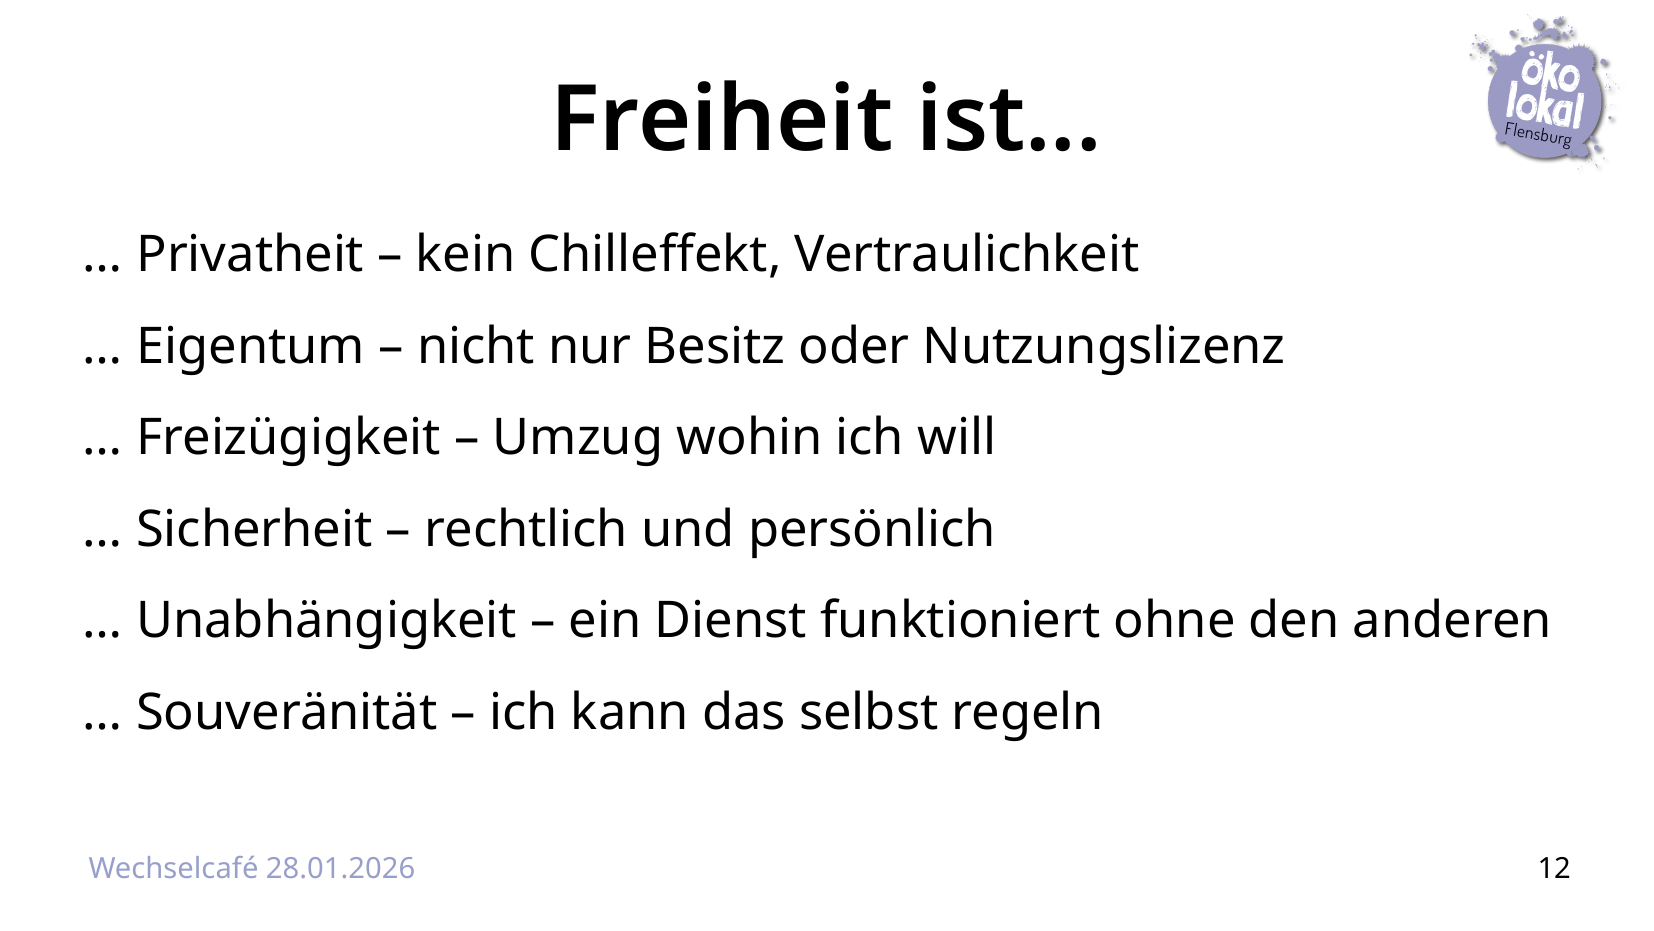

# Freiheit ist...
… Privatheit – kein Chilleffekt, Vertraulichkeit
… Eigentum – nicht nur Besitz oder Nutzungslizenz
… Freizügigkeit – Umzug wohin ich will
… Sicherheit – rechtlich und persönlich
… Unabhängigkeit – ein Dienst funktioniert ohne den anderen
… Souveränität – ich kann das selbst regeln